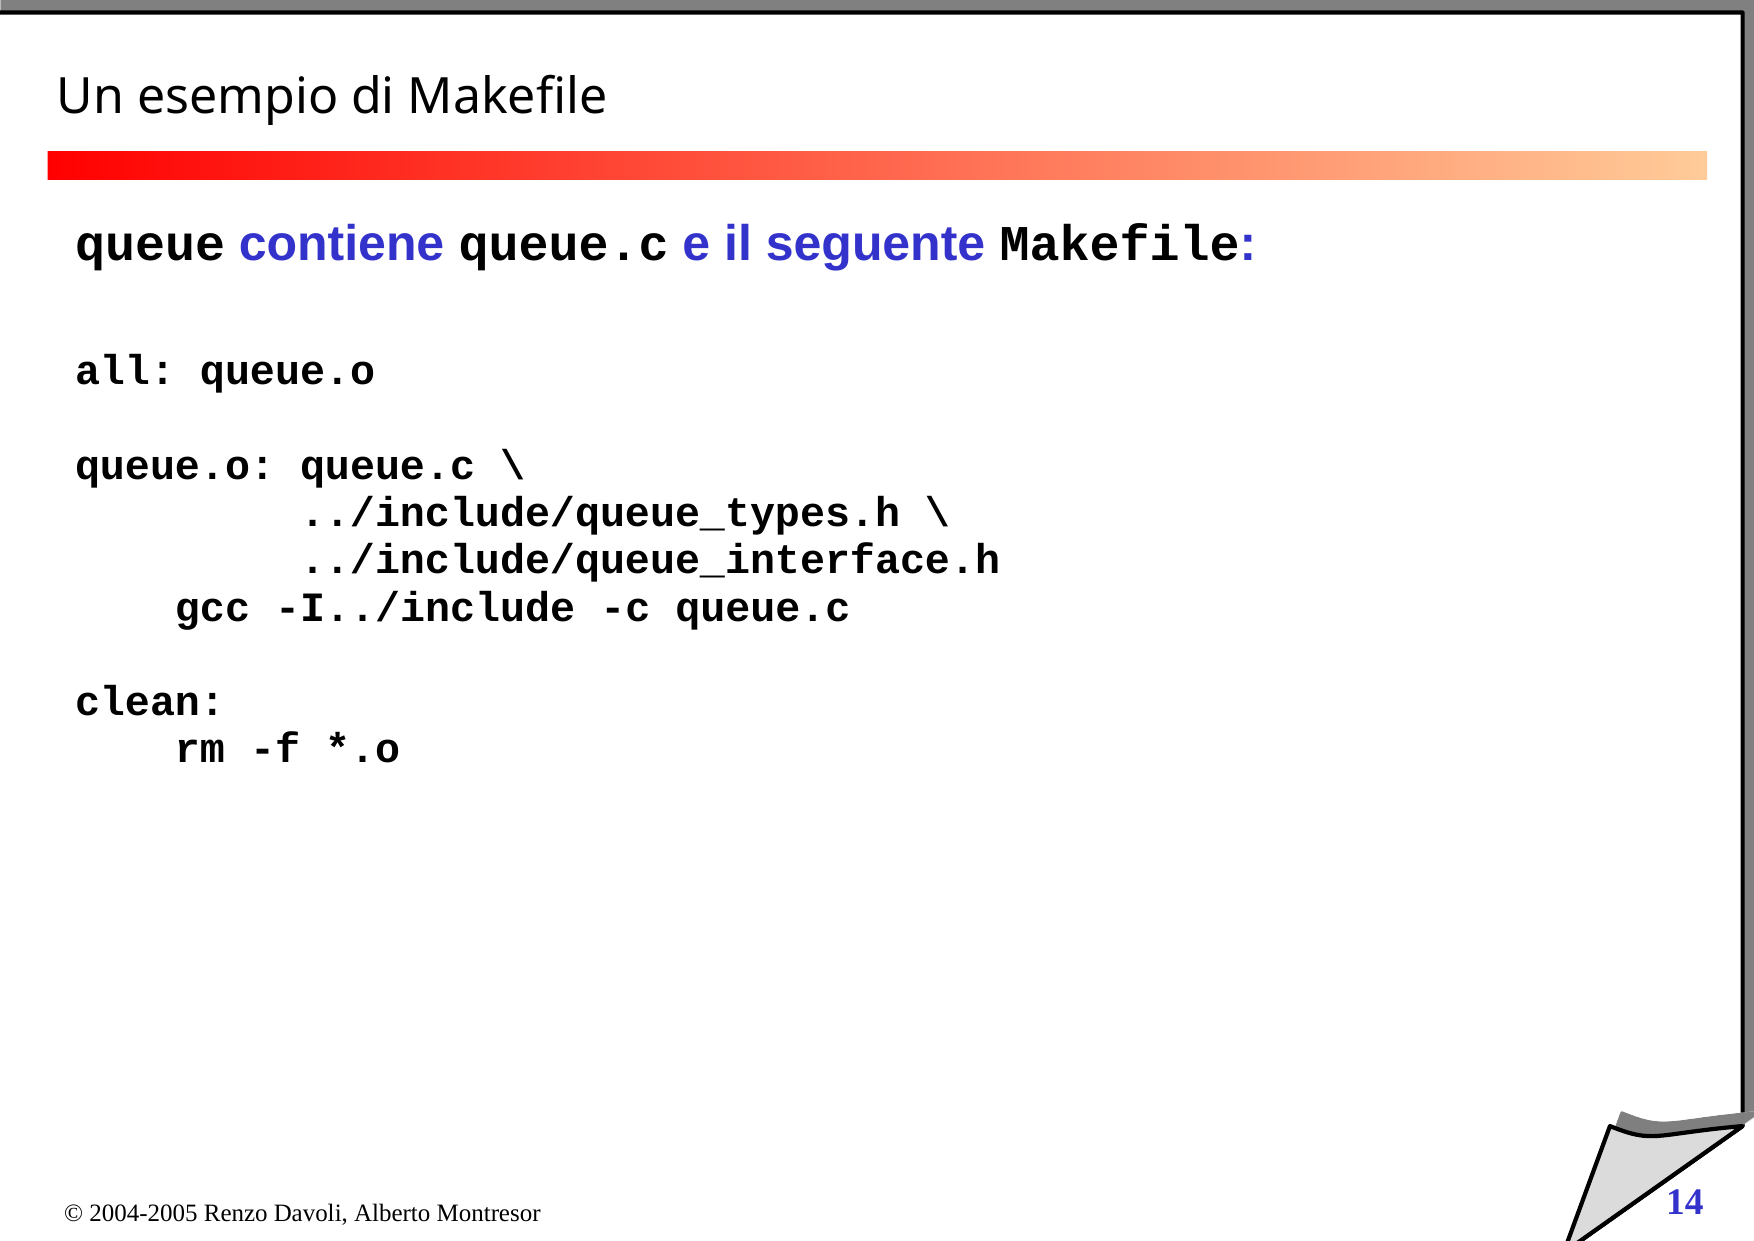

# Un esempio di Makefile
queue contiene queue.c e il seguente Makefile:
all: queue.o
queue.o: queue.c \
 ../include/queue_types.h \
 ../include/queue_interface.h
 gcc -I../include -c queue.c
clean:
 rm -f *.o